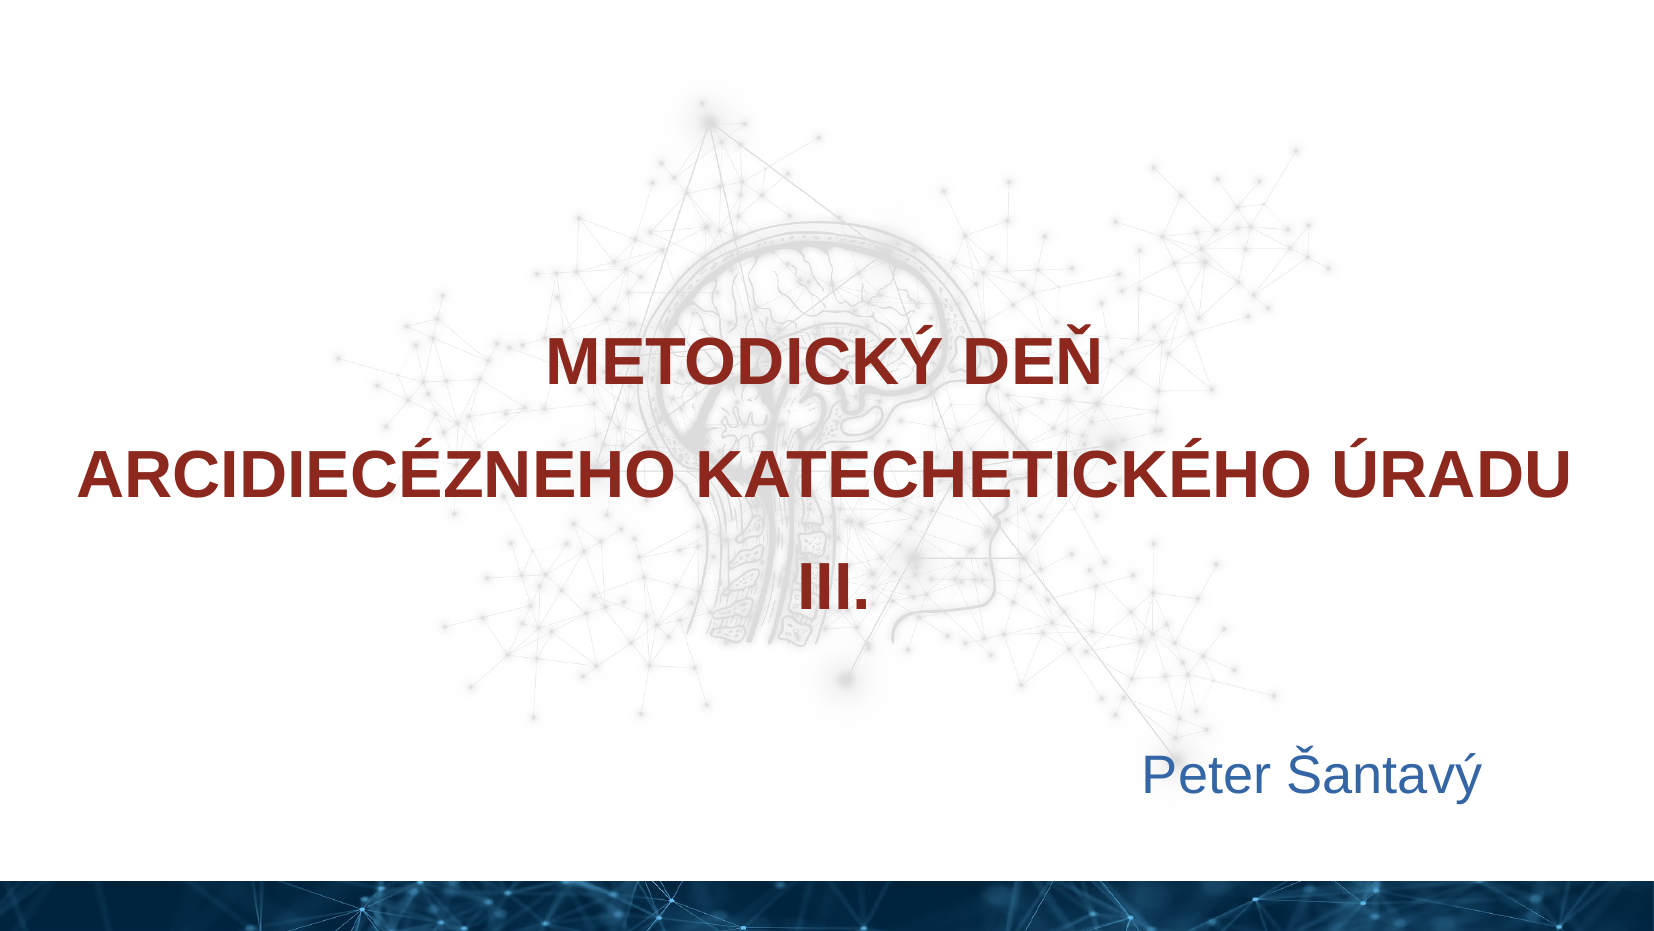

# METODICKÝ DEŇ ARCIDIECÉZNEHO KATECHETICKÉHO ÚRADU III. Peter Šantavý